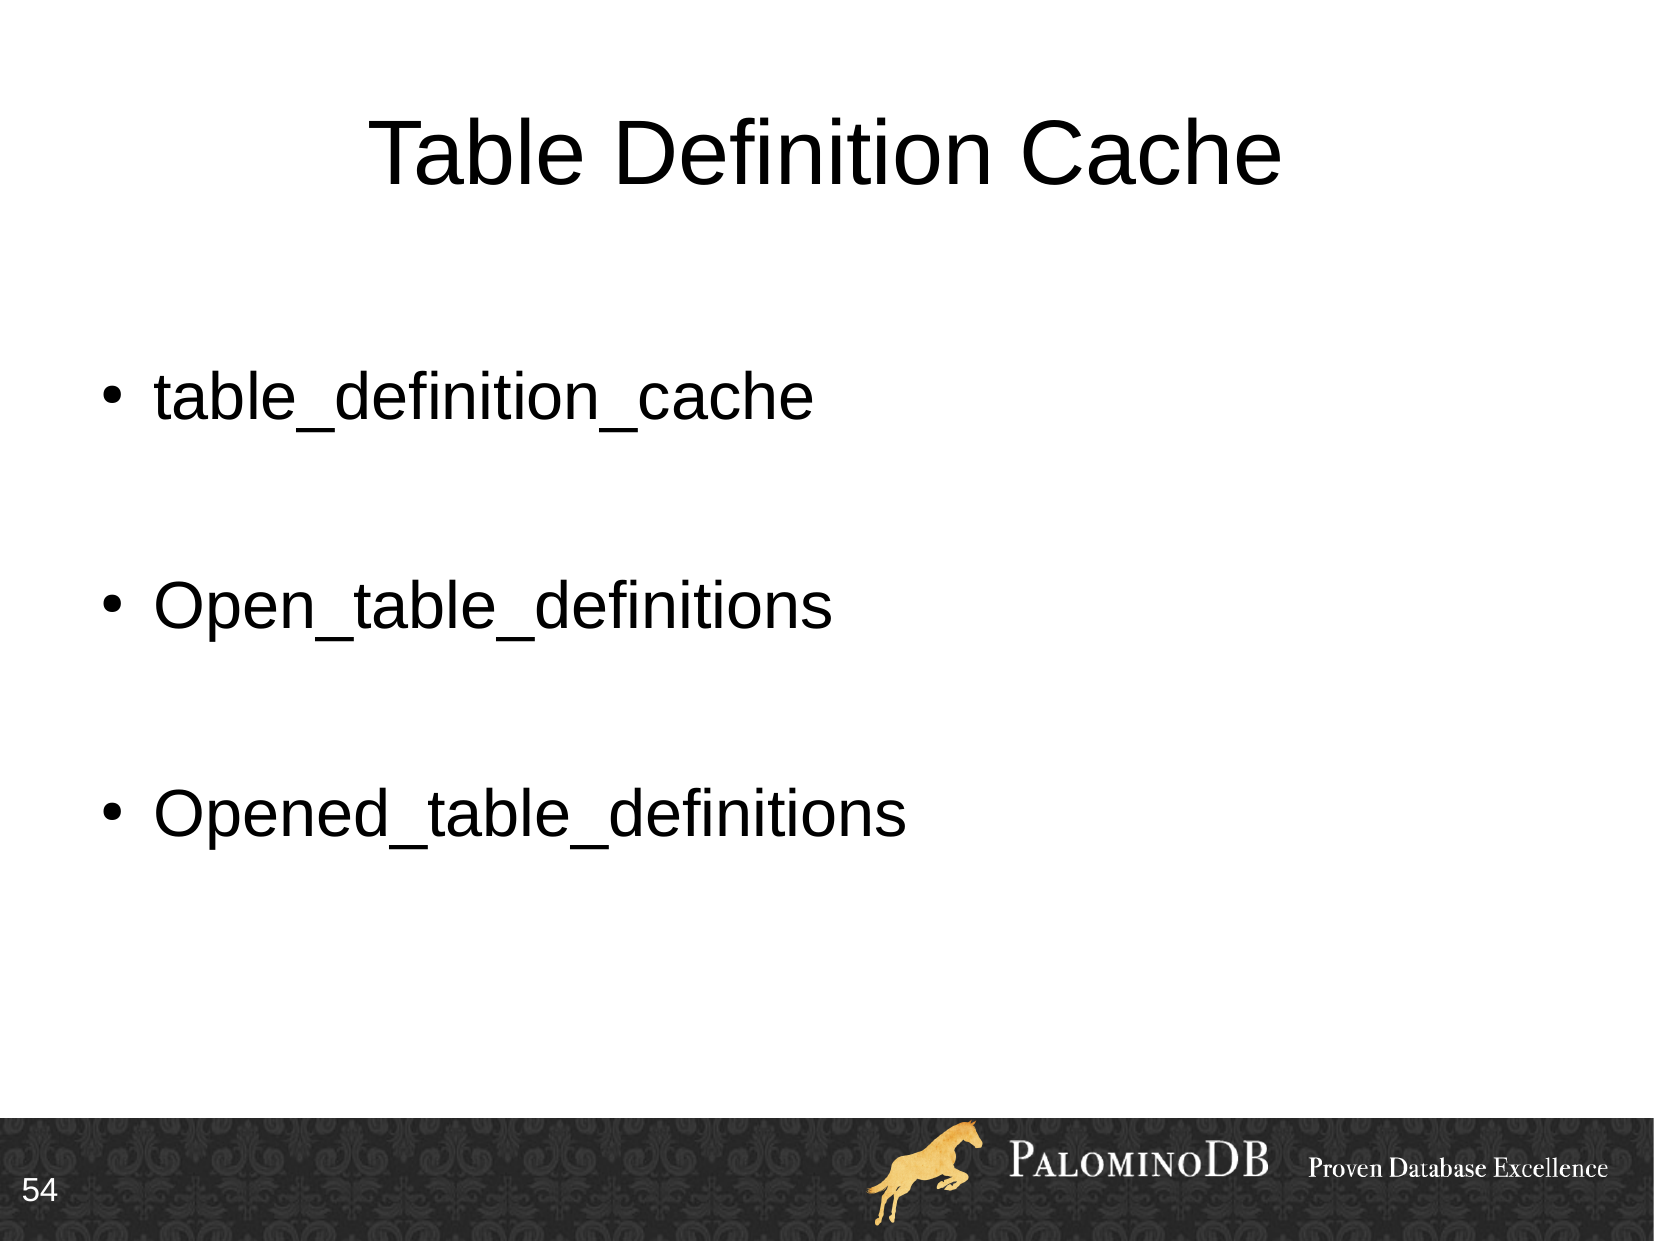

# Table Definition Cache
table_definition_cache
Open_table_definitions
Opened_table_definitions